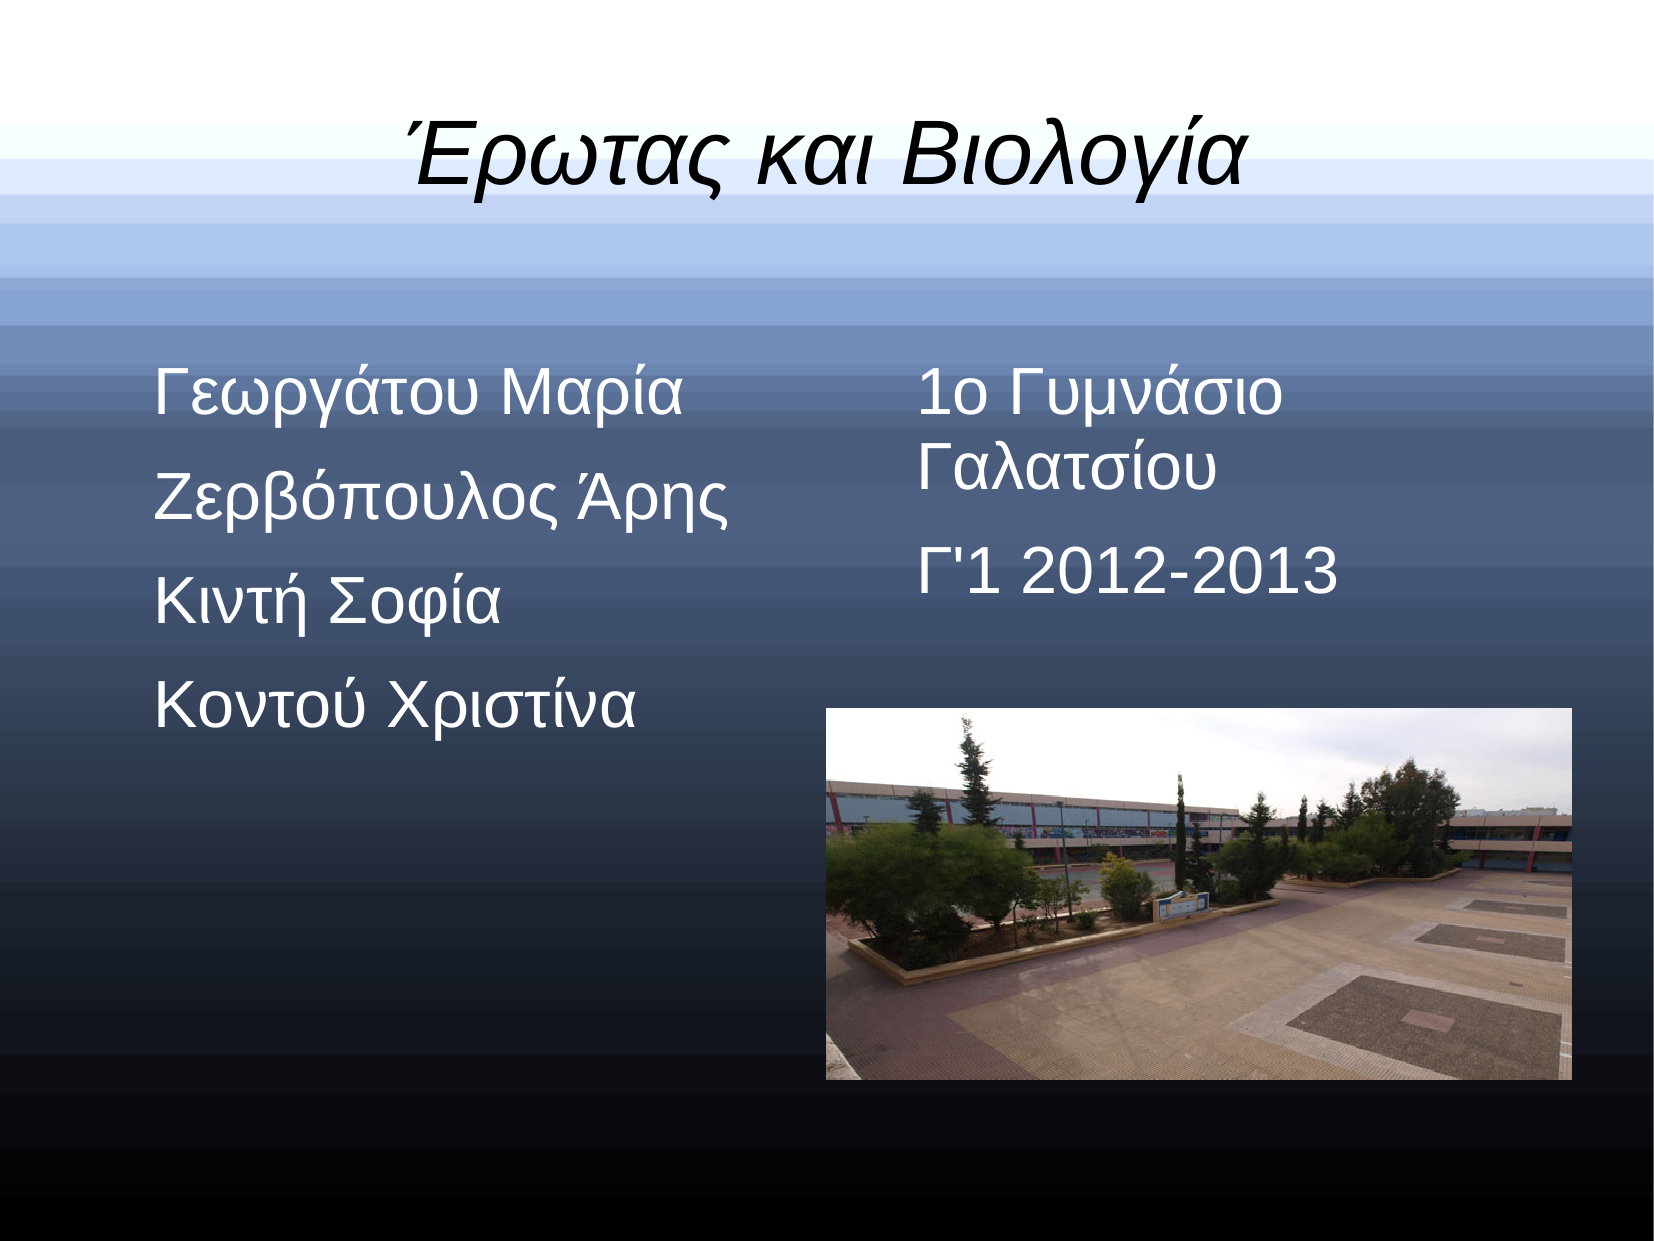

# Έρωτας και Βιολογία
Γεωργάτου Μαρία
Ζερβόπουλος Άρης
Κιντή Σοφία
Κοντού Χριστίνα
1ο Γυμνάσιο Γαλατσίου
Γ'1 2012-2013